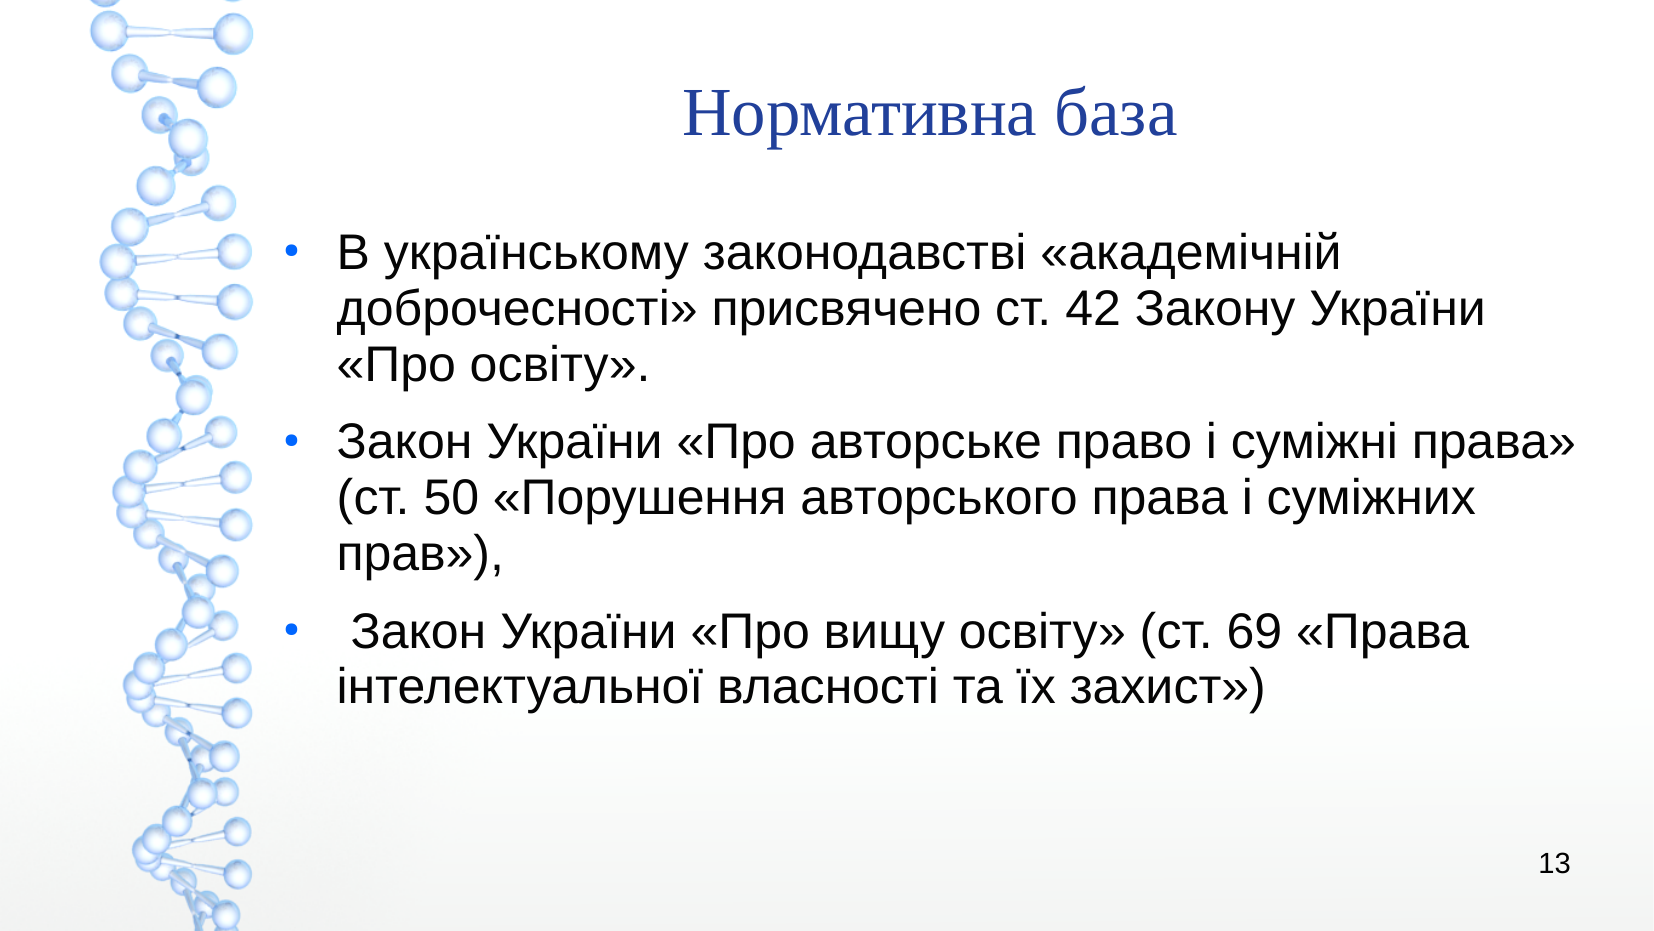

# Нормативна база
В українському законодавстві «академічній доброчесності» присвячено ст. 42 Закону України «Про освіту».
Закон України «Про авторське право і суміжні права» (ст. 50 «Порушення авторського права і суміжних прав»),
 Закон України «Про вищу освіту» (ст. 69 «Права інтелектуальної власності та їх захист»)
13